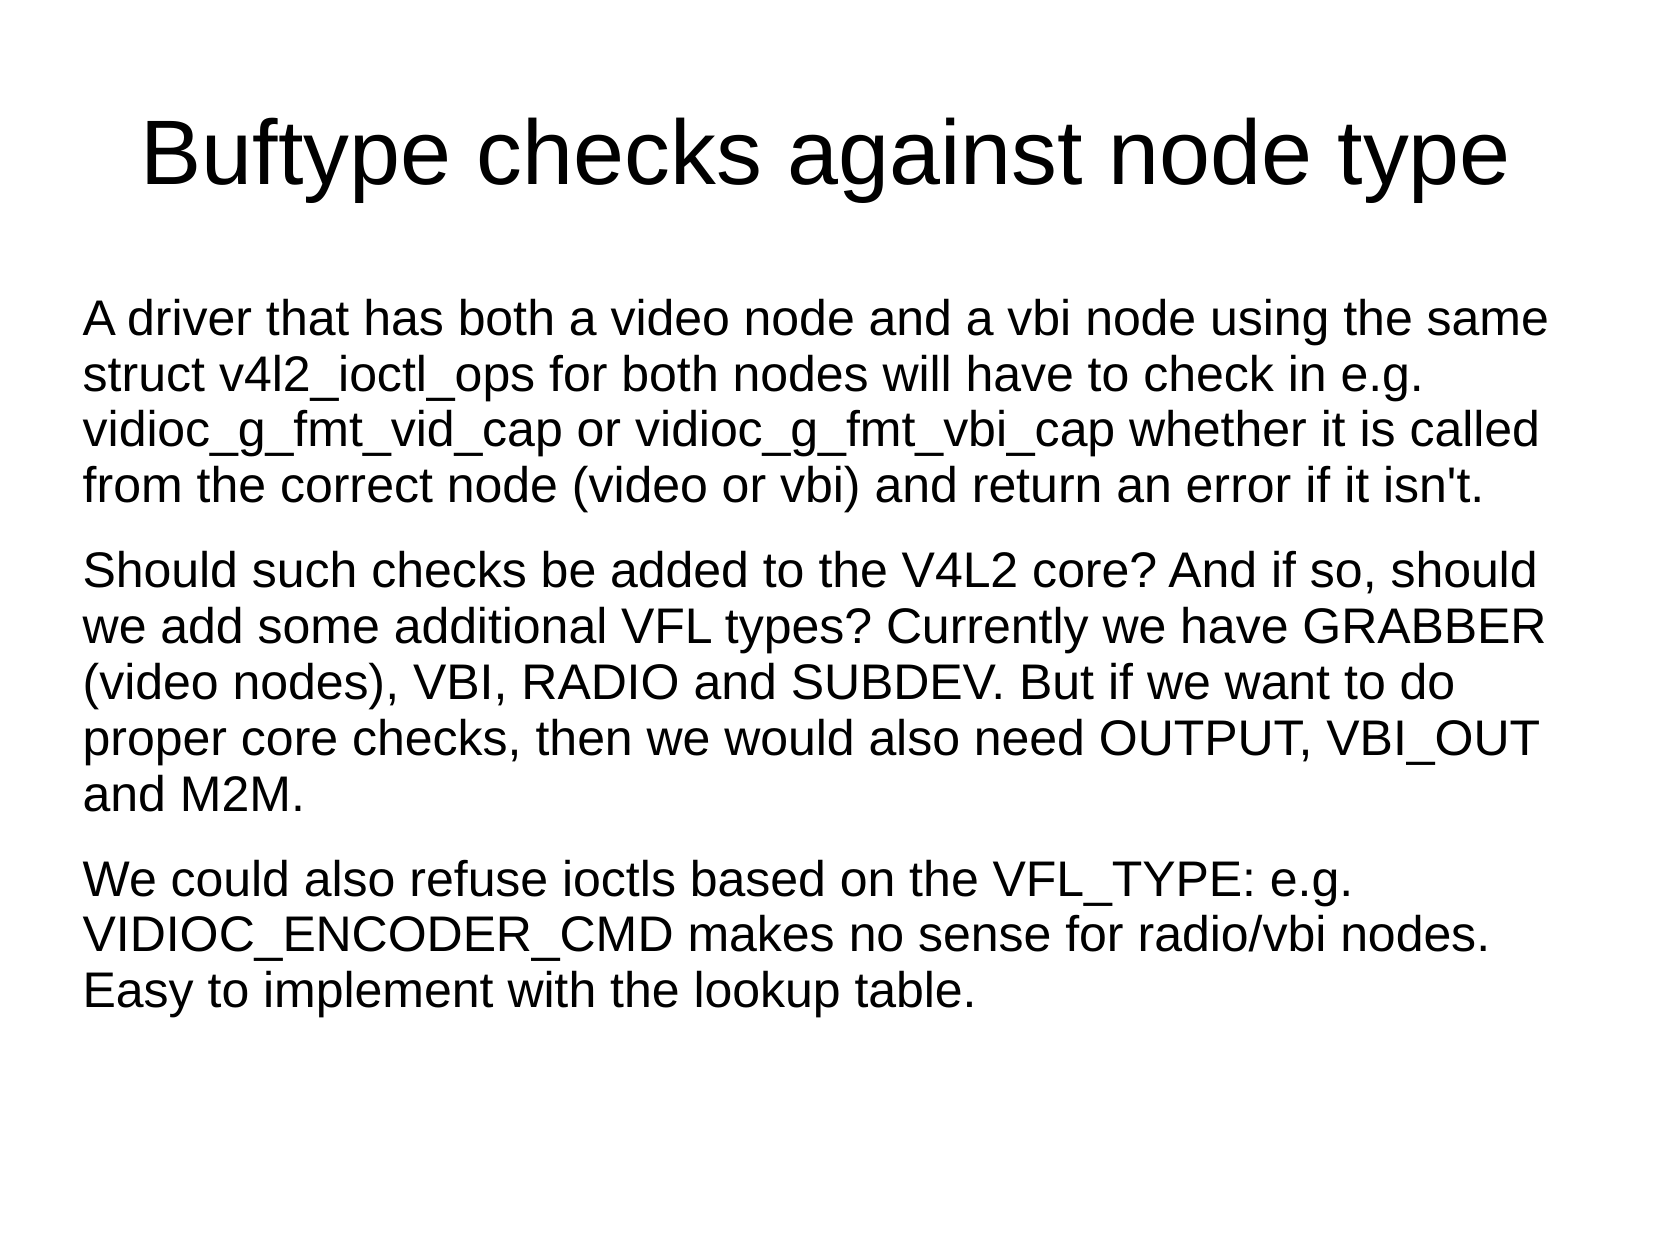

# Buftype checks against node type
A driver that has both a video node and a vbi node using the same struct v4l2_ioctl_ops for both nodes will have to check in e.g. vidioc_g_fmt_vid_cap or vidioc_g_fmt_vbi_cap whether it is called from the correct node (video or vbi) and return an error if it isn't.
Should such checks be added to the V4L2 core? And if so, should we add some additional VFL types? Currently we have GRABBER (video nodes), VBI, RADIO and SUBDEV. But if we want to do proper core checks, then we would also need OUTPUT, VBI_OUT and M2M.
We could also refuse ioctls based on the VFL_TYPE: e.g. VIDIOC_ENCODER_CMD makes no sense for radio/vbi nodes. Easy to implement with the lookup table.